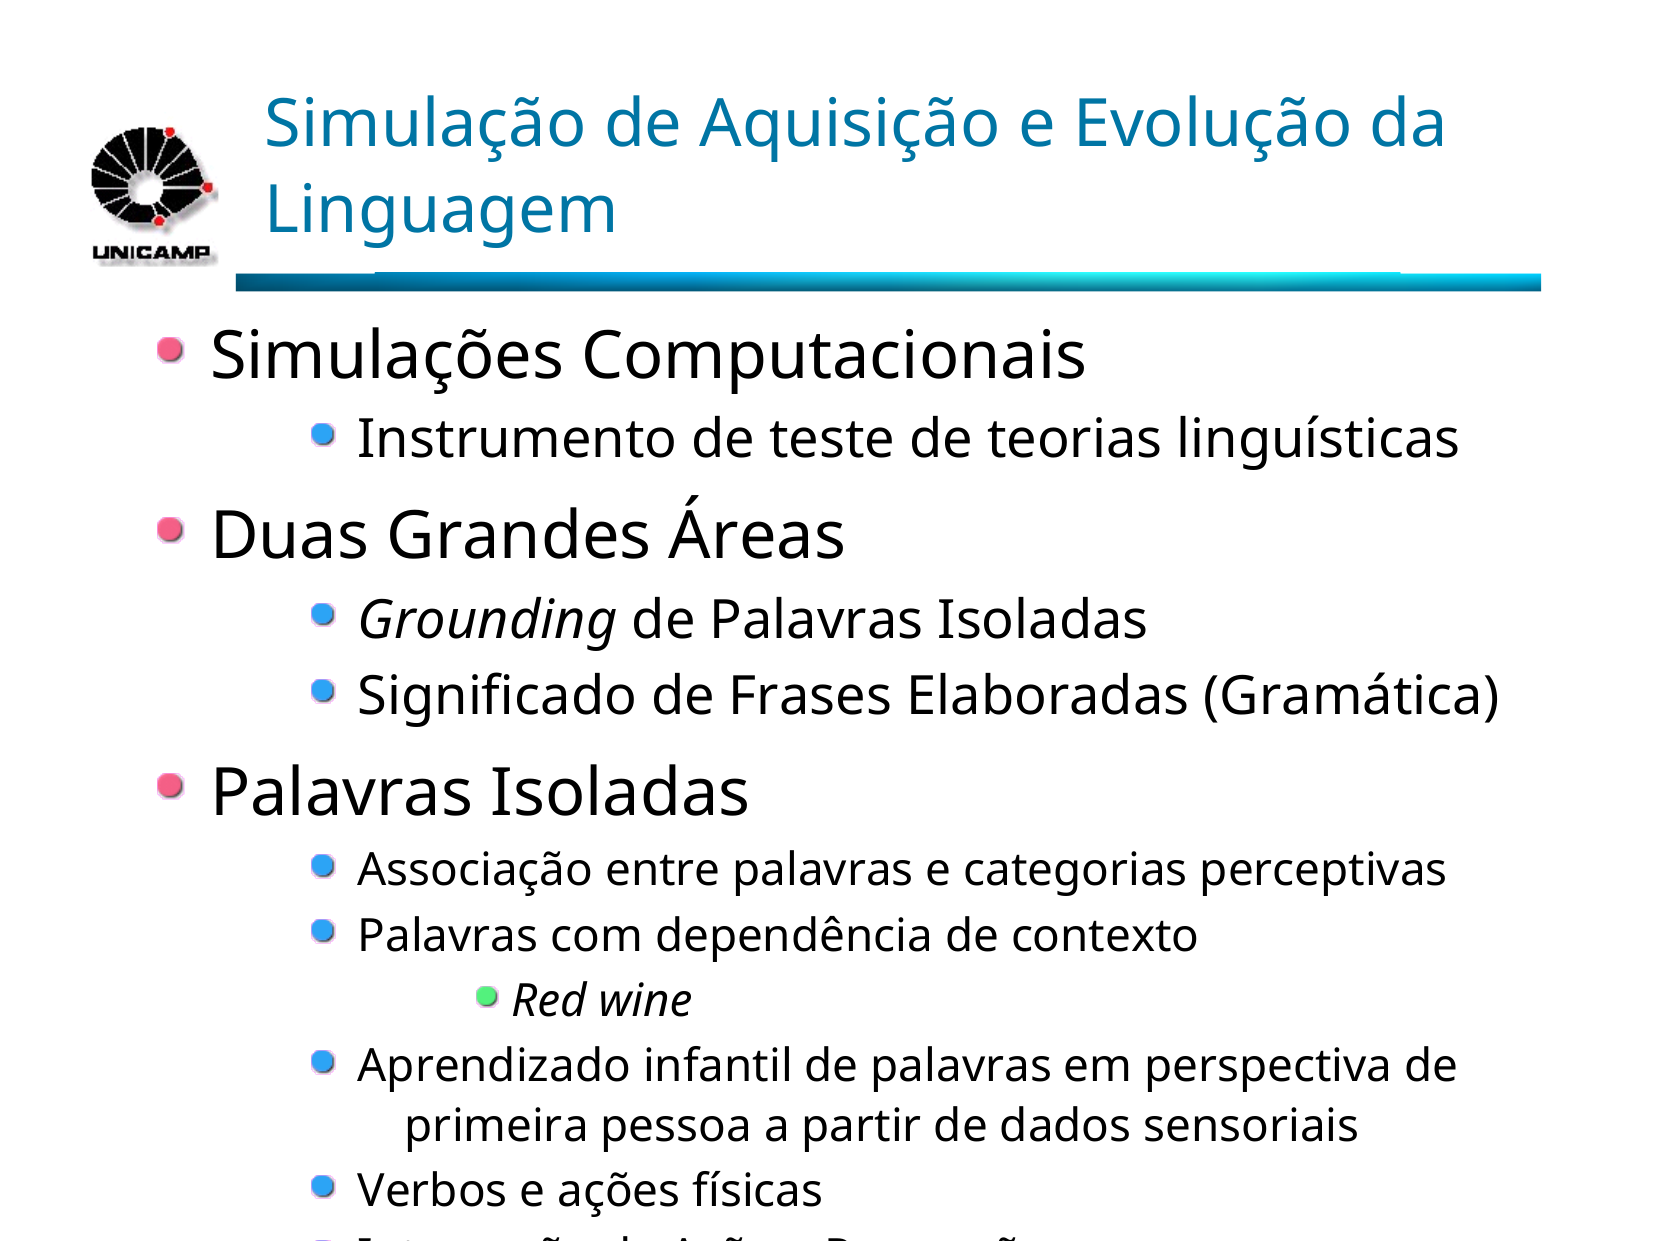

# Simulação de Aquisição e Evolução da Linguagem
Simulações Computacionais
Instrumento de teste de teorias linguísticas
Duas Grandes Áreas
Grounding de Palavras Isoladas
Significado de Frases Elaboradas (Gramática)
Palavras Isoladas
Associação entre palavras e categorias perceptivas
Palavras com dependência de contexto
Red wine
Aprendizado infantil de palavras em perspectiva de primeira pessoa a partir de dados sensoriais
Verbos e ações físicas
Integração de Ação e Percepção